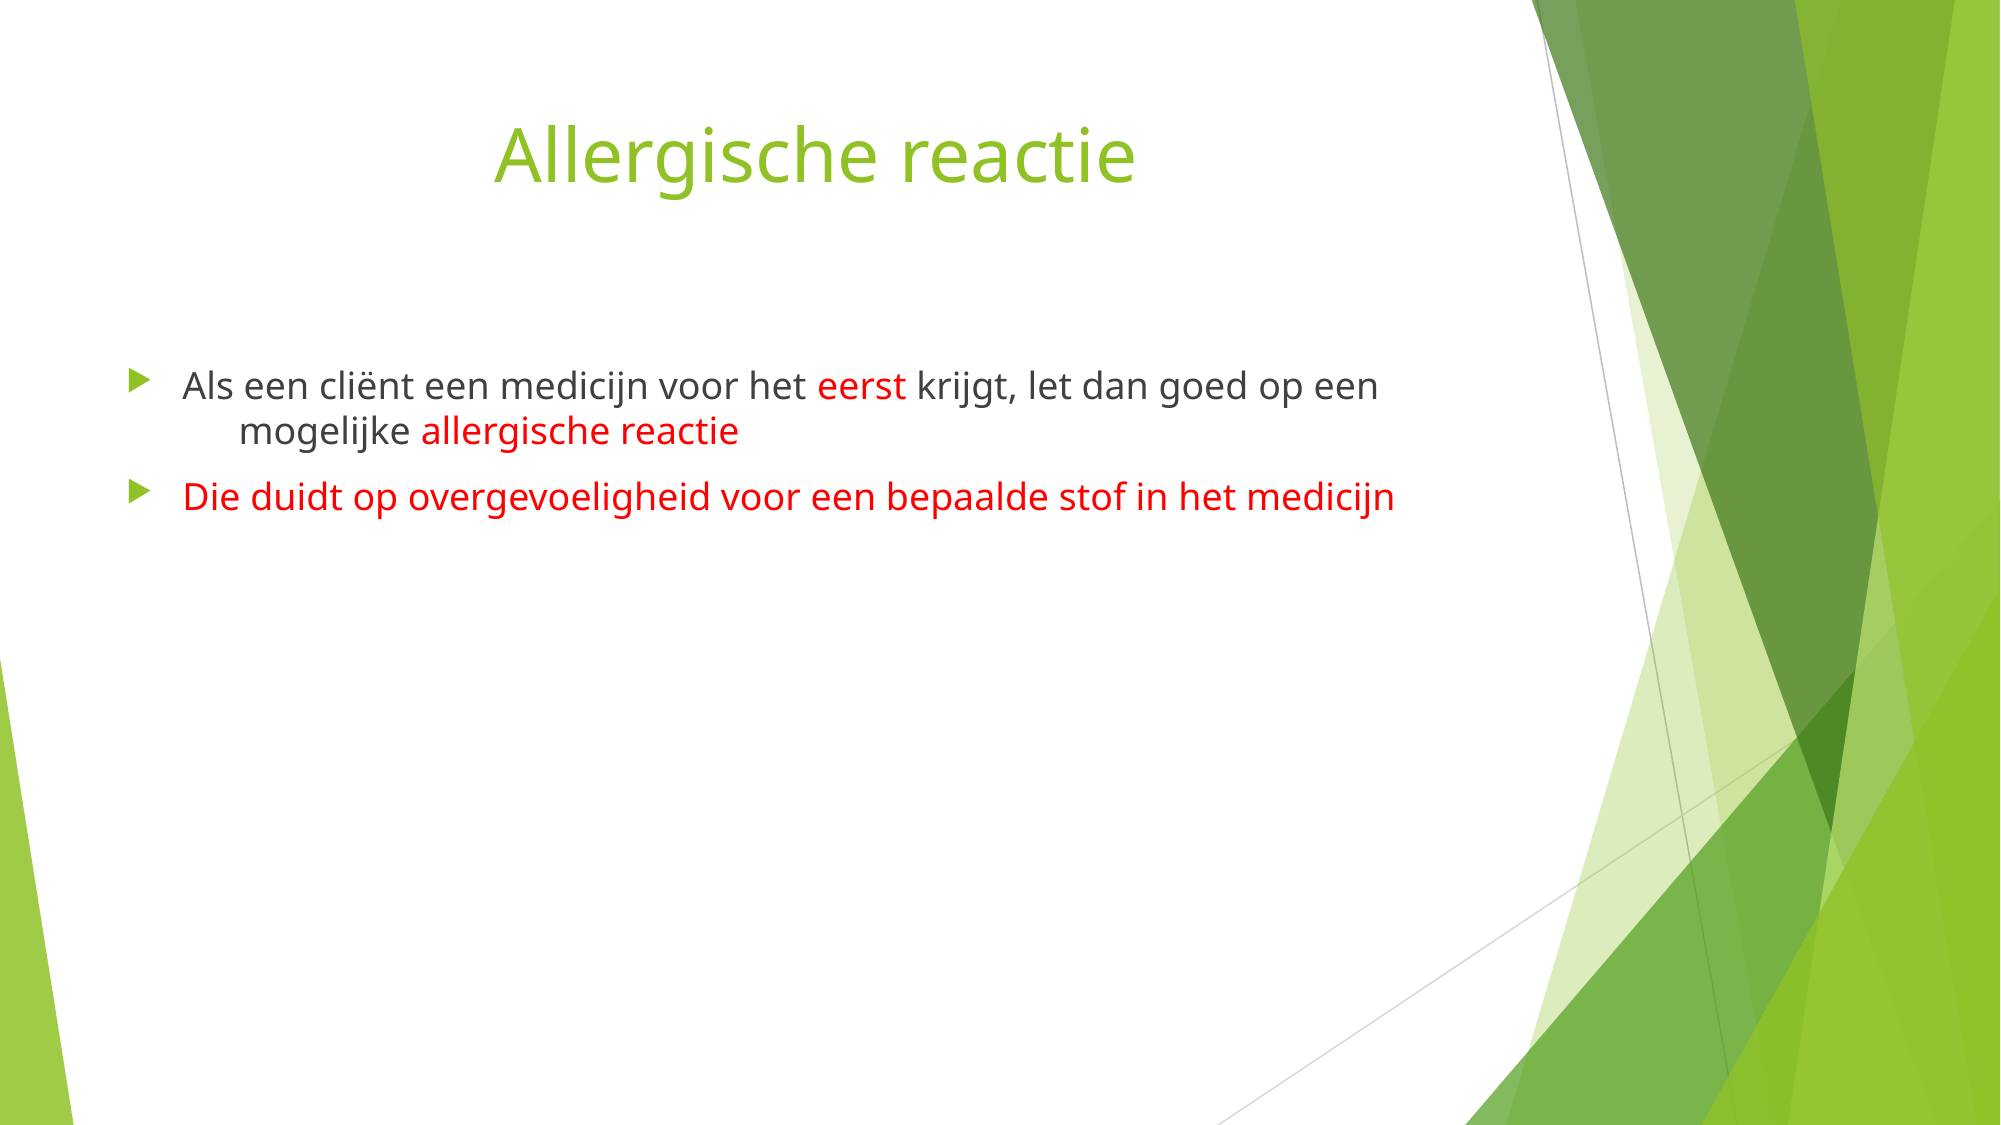

# Allergische reactie
Als een cliënt een medicijn voor het eerst krijgt, let dan goed op een mogelijke allergische reactie
Die duidt op overgevoeligheid voor een bepaalde stof in het medicijn